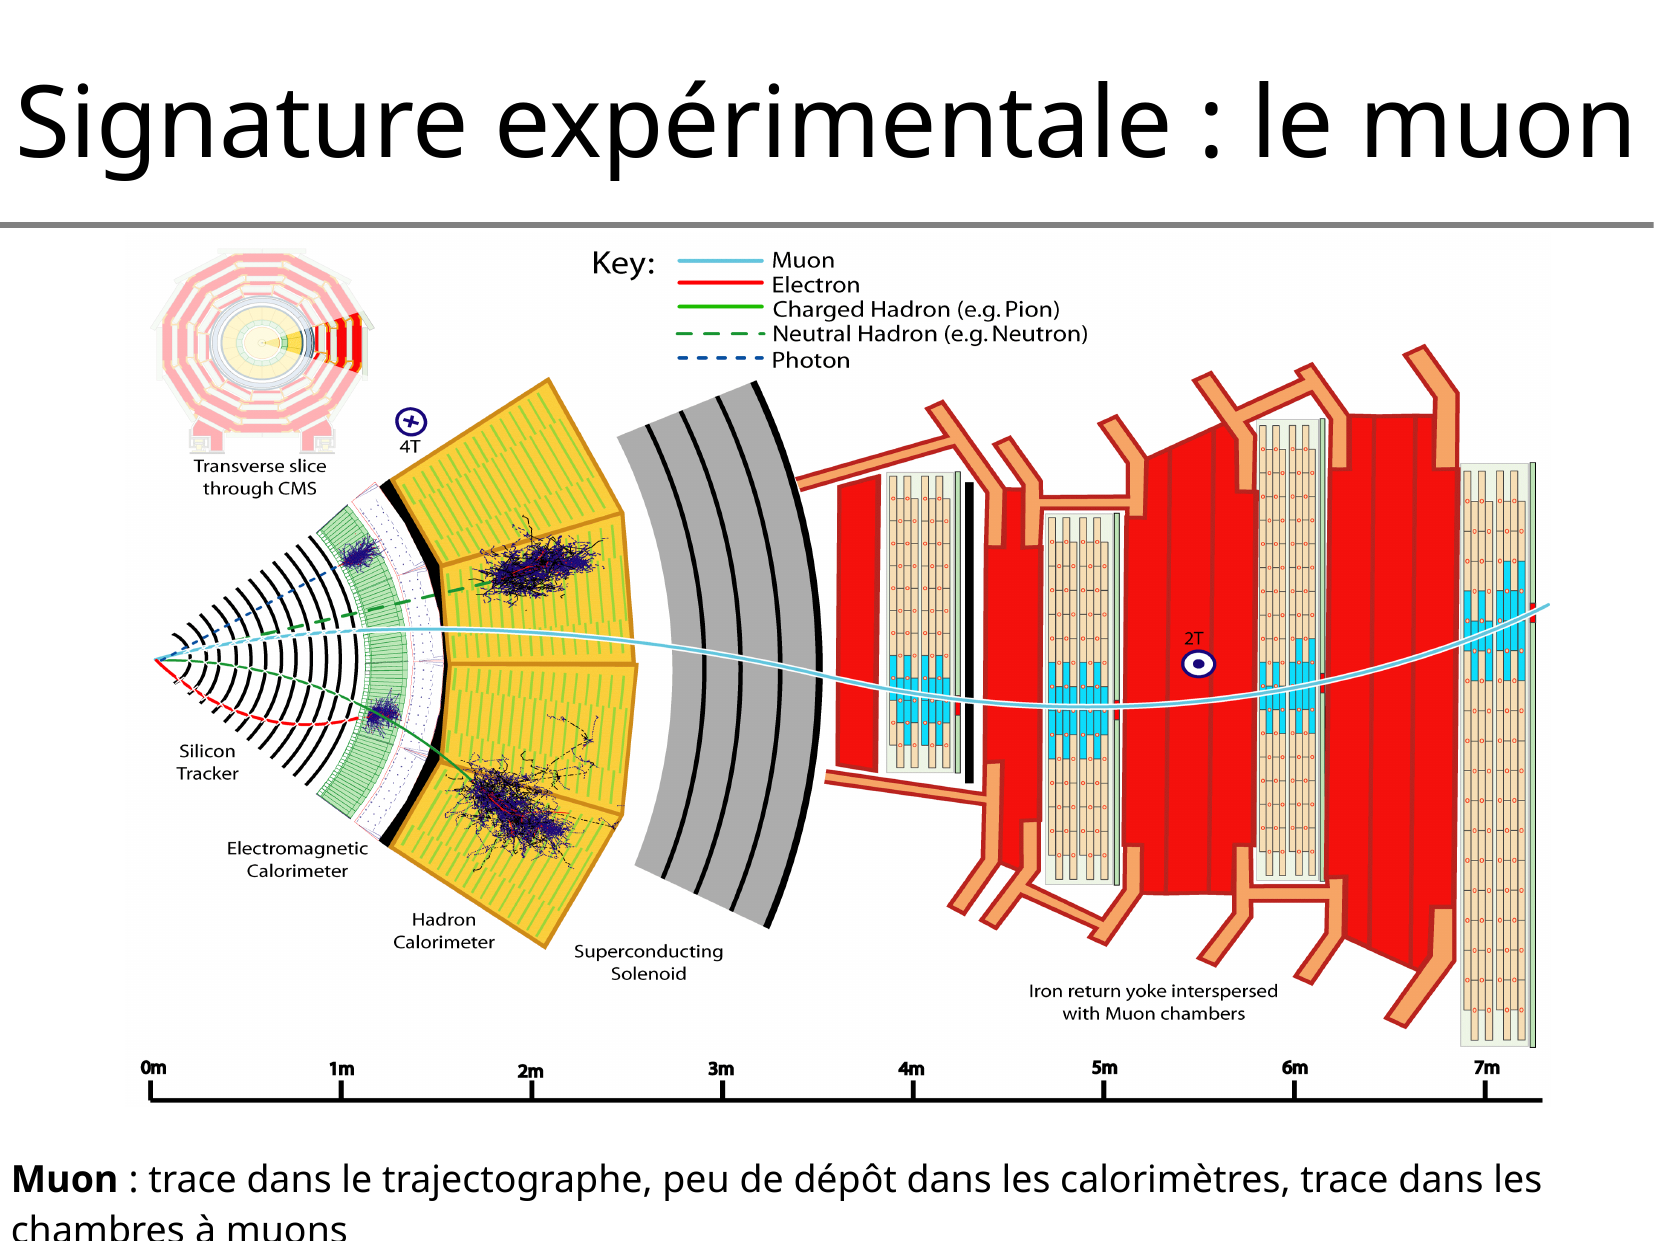

Signature expérimentale : le muon
Muon : trace dans le trajectographe, peu de dépôt dans les calorimètres, trace dans les chambres à muons